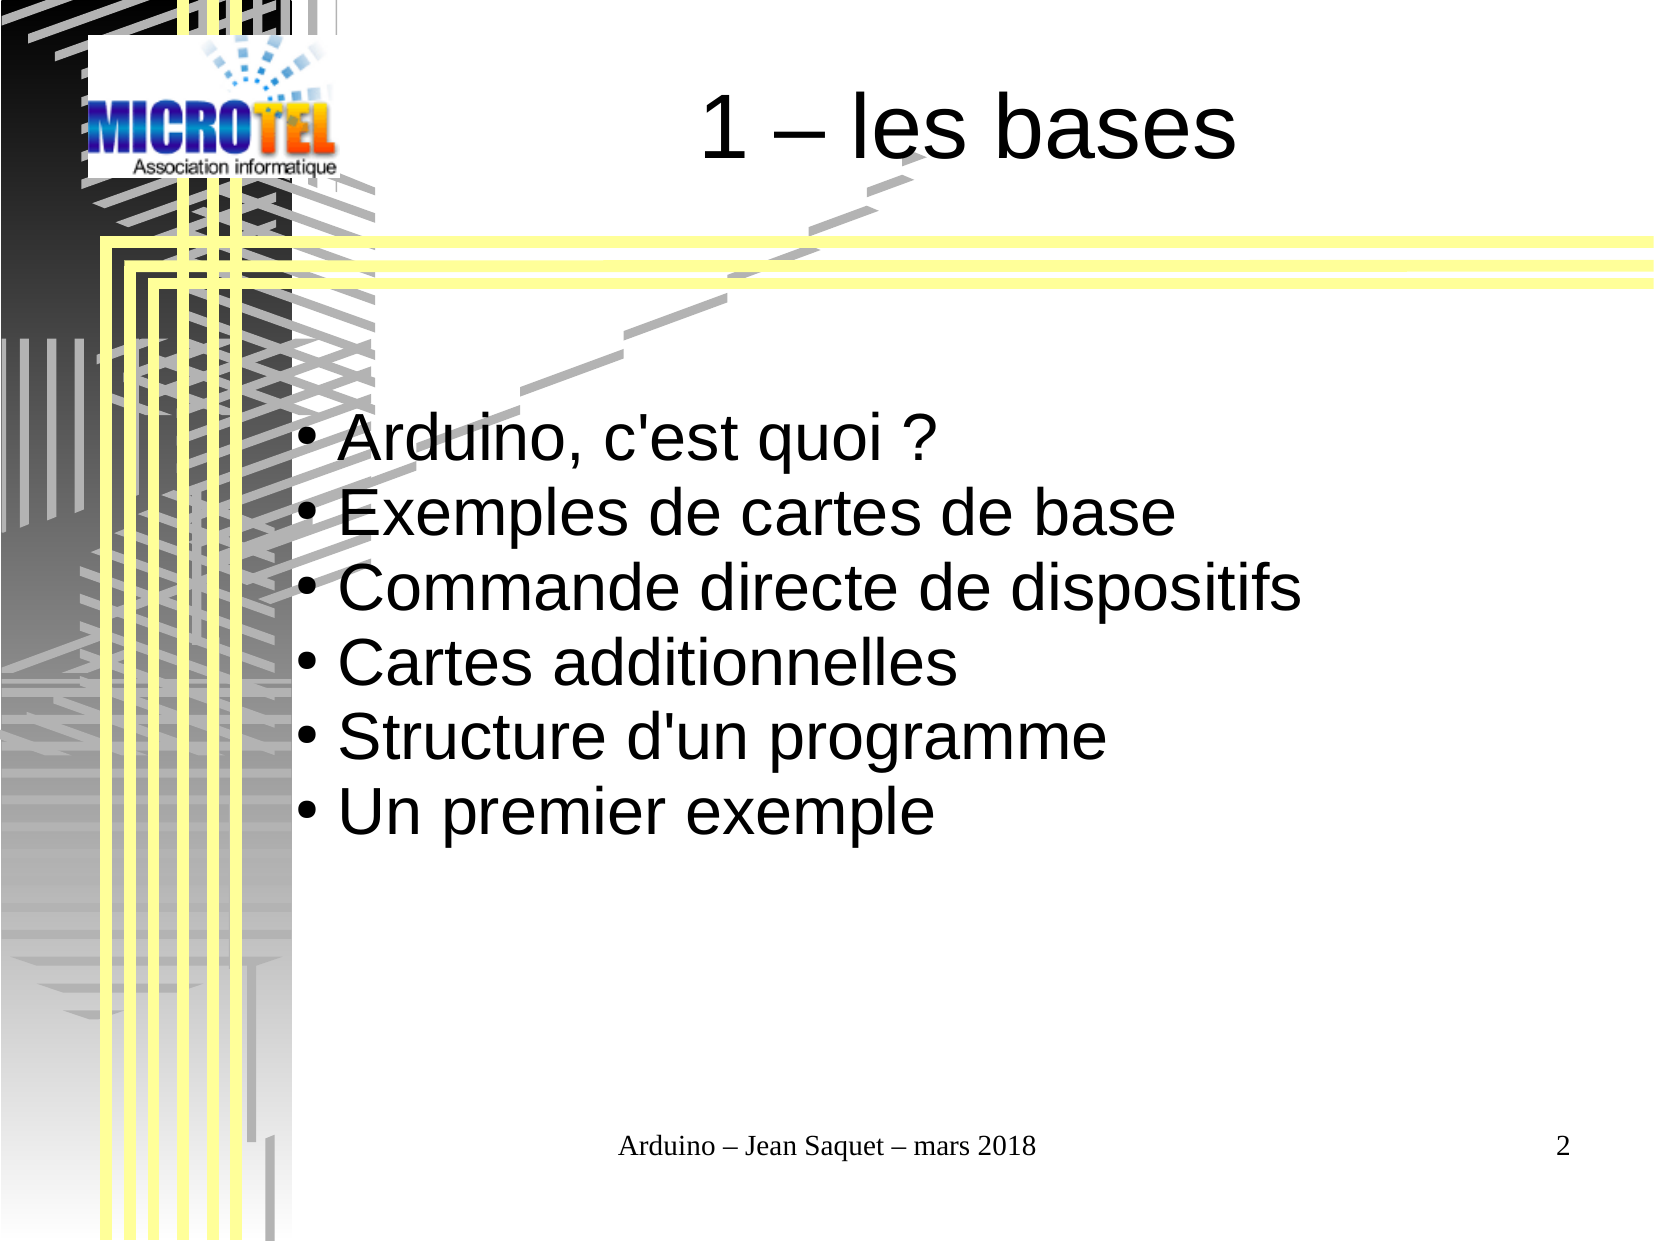

# 1 – les bases
 Arduino, c'est quoi ?
 Exemples de cartes de base
 Commande directe de dispositifs
 Cartes additionnelles
 Structure d'un programme
 Un premier exemple
2